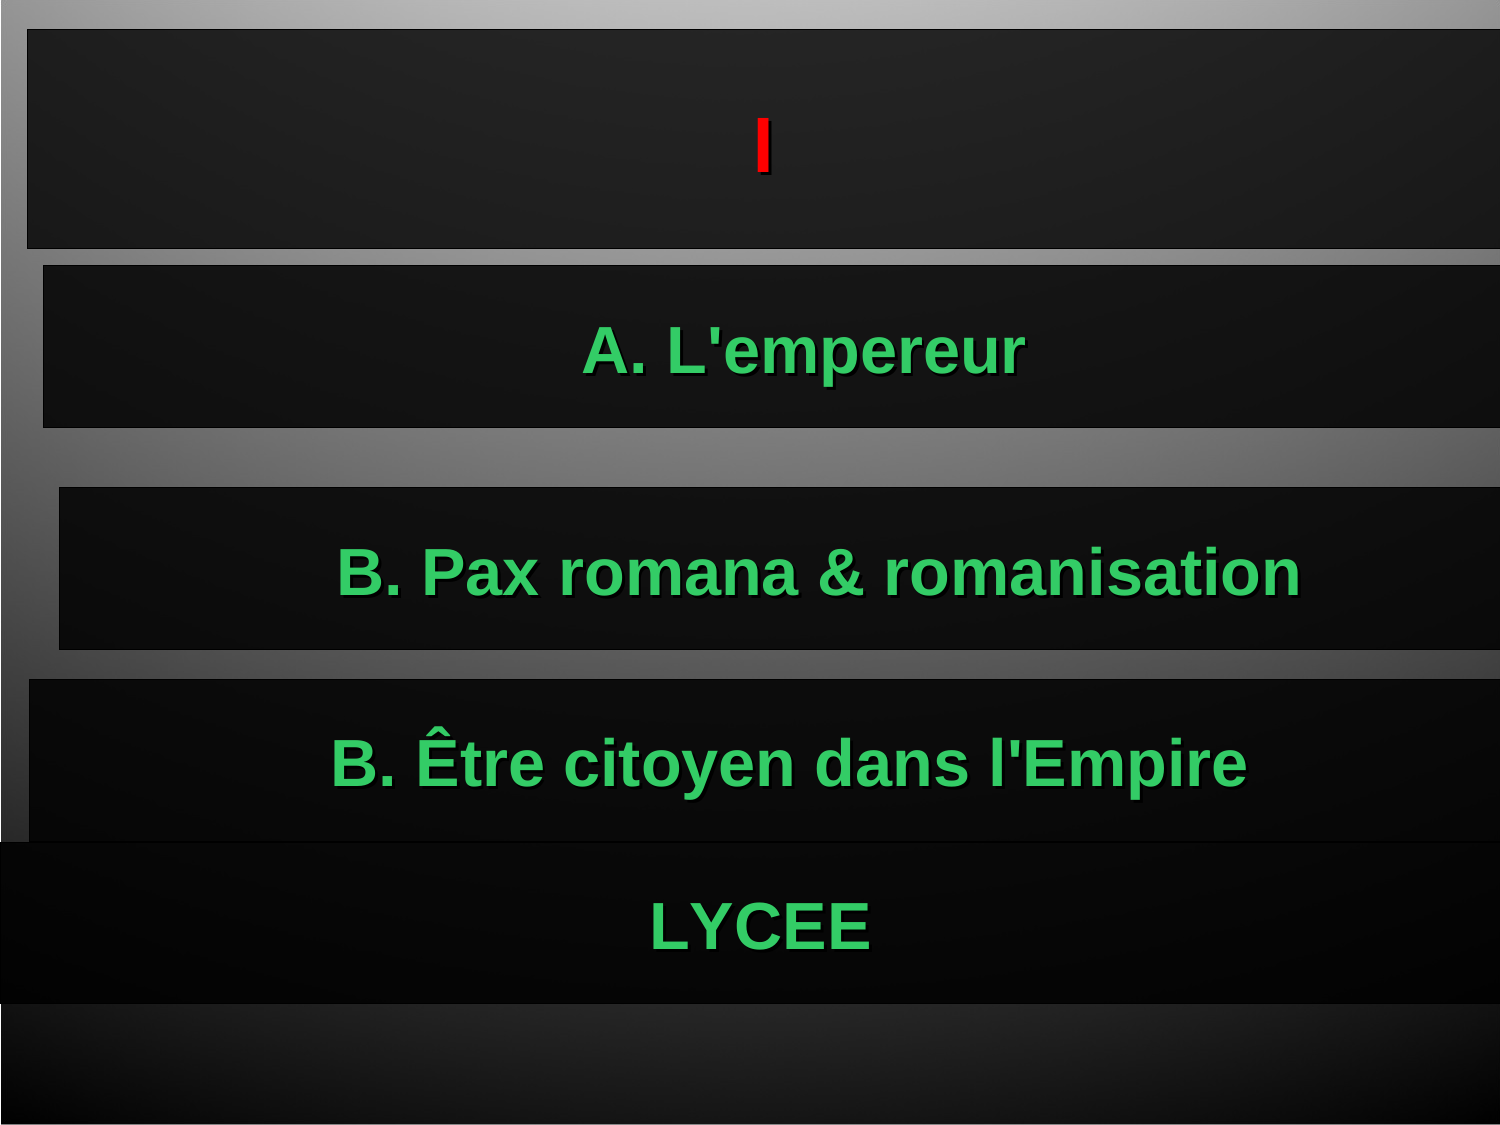

I
A. L'empereur
B. Pax romana & romanisation
B. Être citoyen dans l'Empire
LYCEE